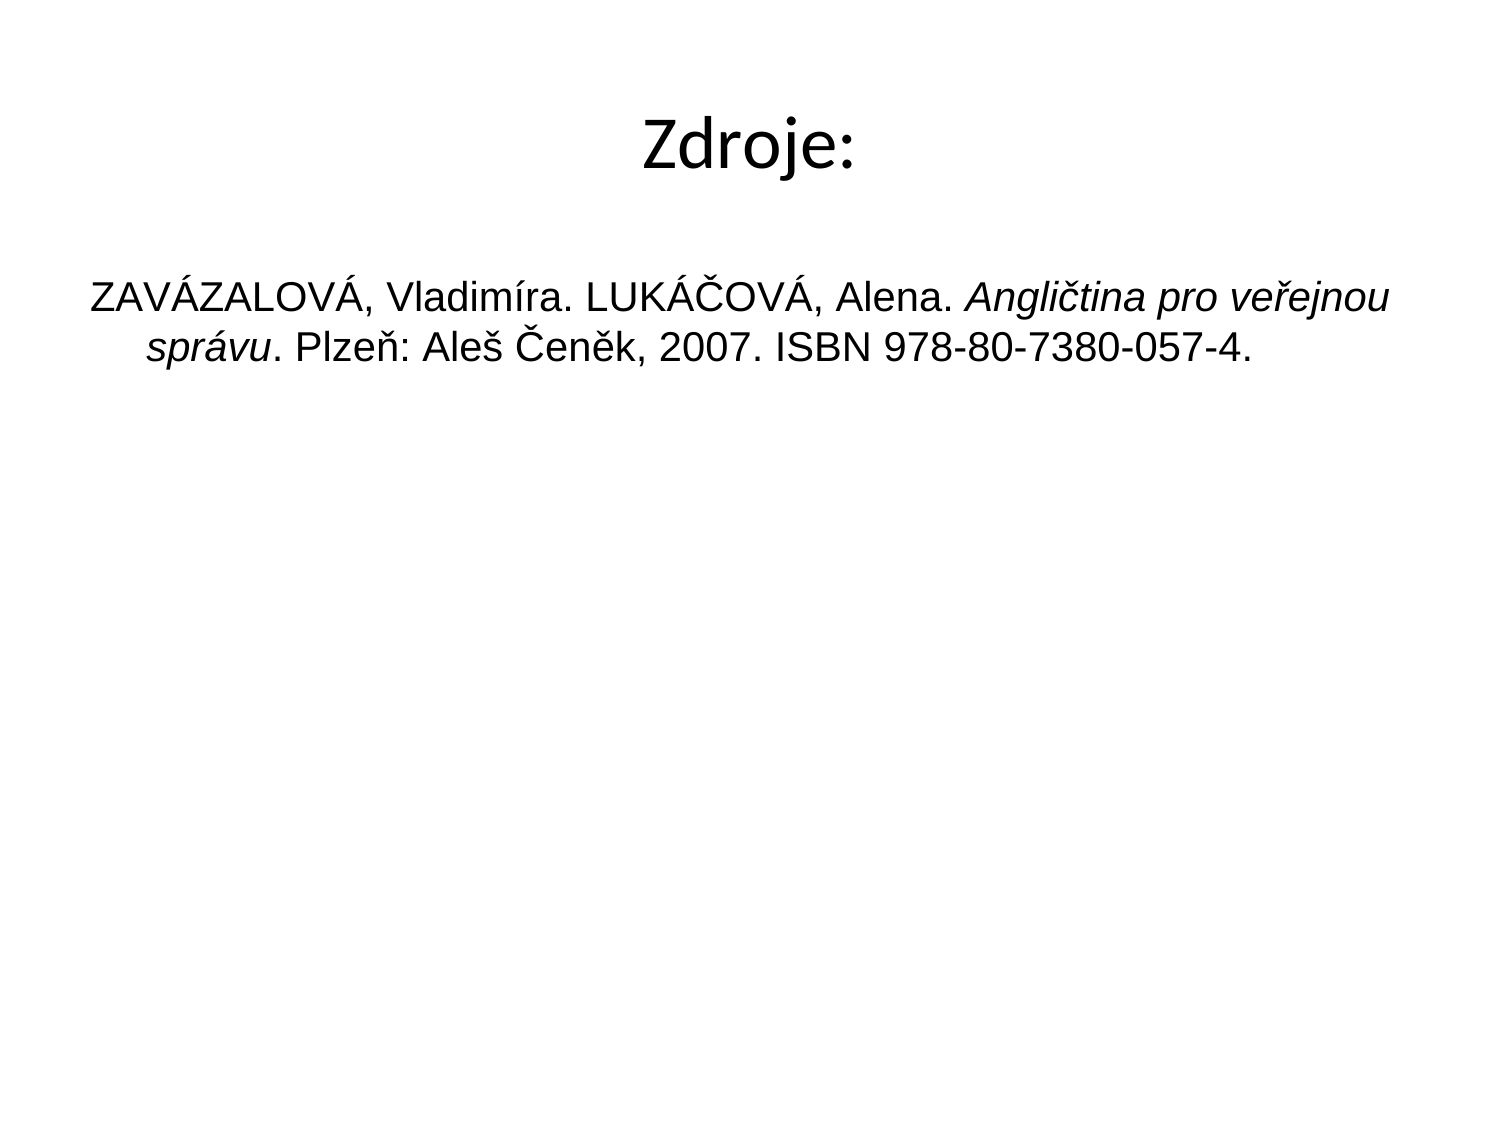

# Zdroje:
ZAVÁZALOVÁ, Vladimíra. LUKÁČOVÁ, Alena. Angličtina pro veřejnou správu. Plzeň: Aleš Čeněk, 2007. ISBN 978-80-7380-057-4.